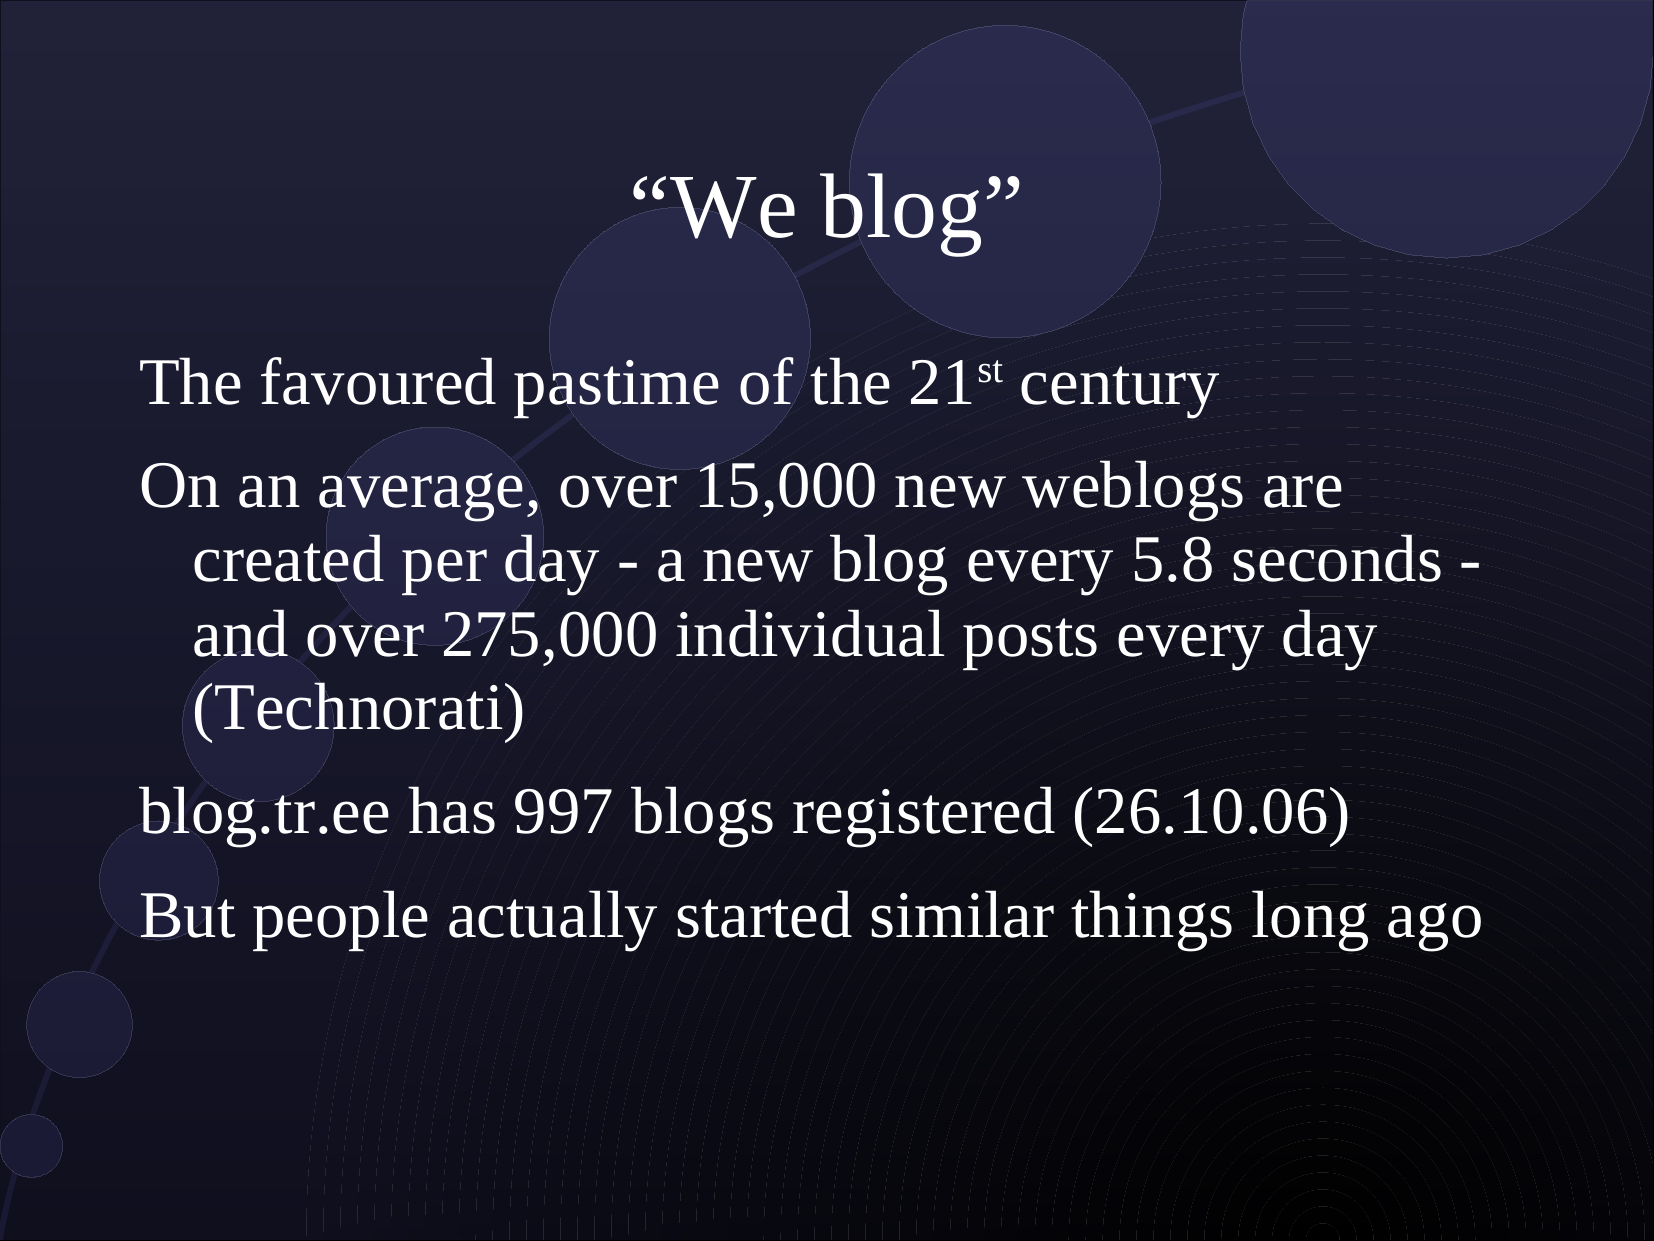

# “We blog”
The favoured pastime of the 21st century
On an average, over 15,000 new weblogs are created per day - a new blog every 5.8 seconds - and over 275,000 individual posts every day (Technorati)
blog.tr.ee has 997 blogs registered (26.10.06)
But people actually started similar things long ago